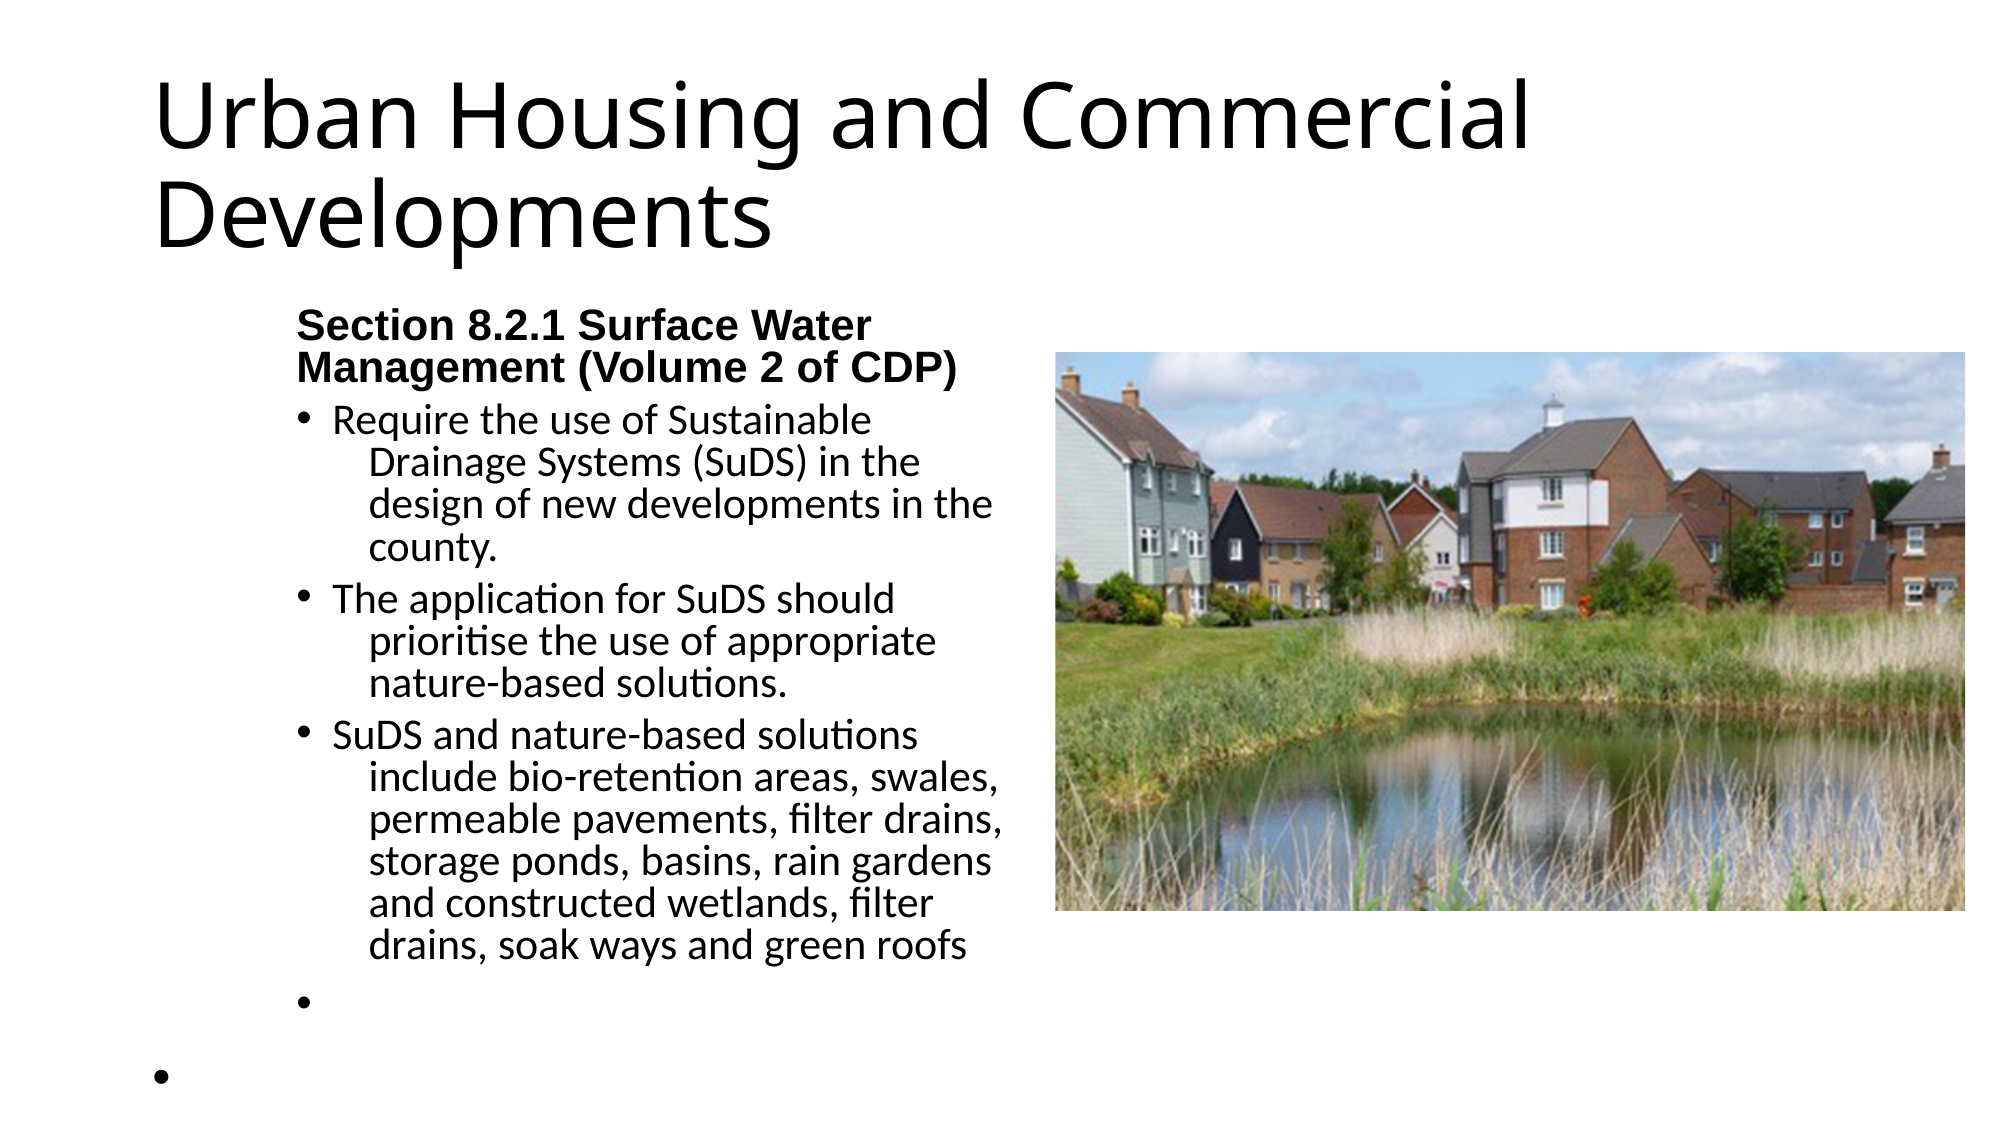

# Urban Housing and Commercial Developments
Section 8.2.1 Surface Water Management (Volume 2 of CDP)
Require the use of Sustainable Drainage Systems (SuDS) in the design of new developments in the county.
The application for SuDS should prioritise the use of appropriate nature-based solutions.
SuDS and nature-based solutions include bio-retention areas, swales, permeable pavements, filter drains, storage ponds, basins, rain gardens and constructed wetlands, filter drains, soak ways and green roofs